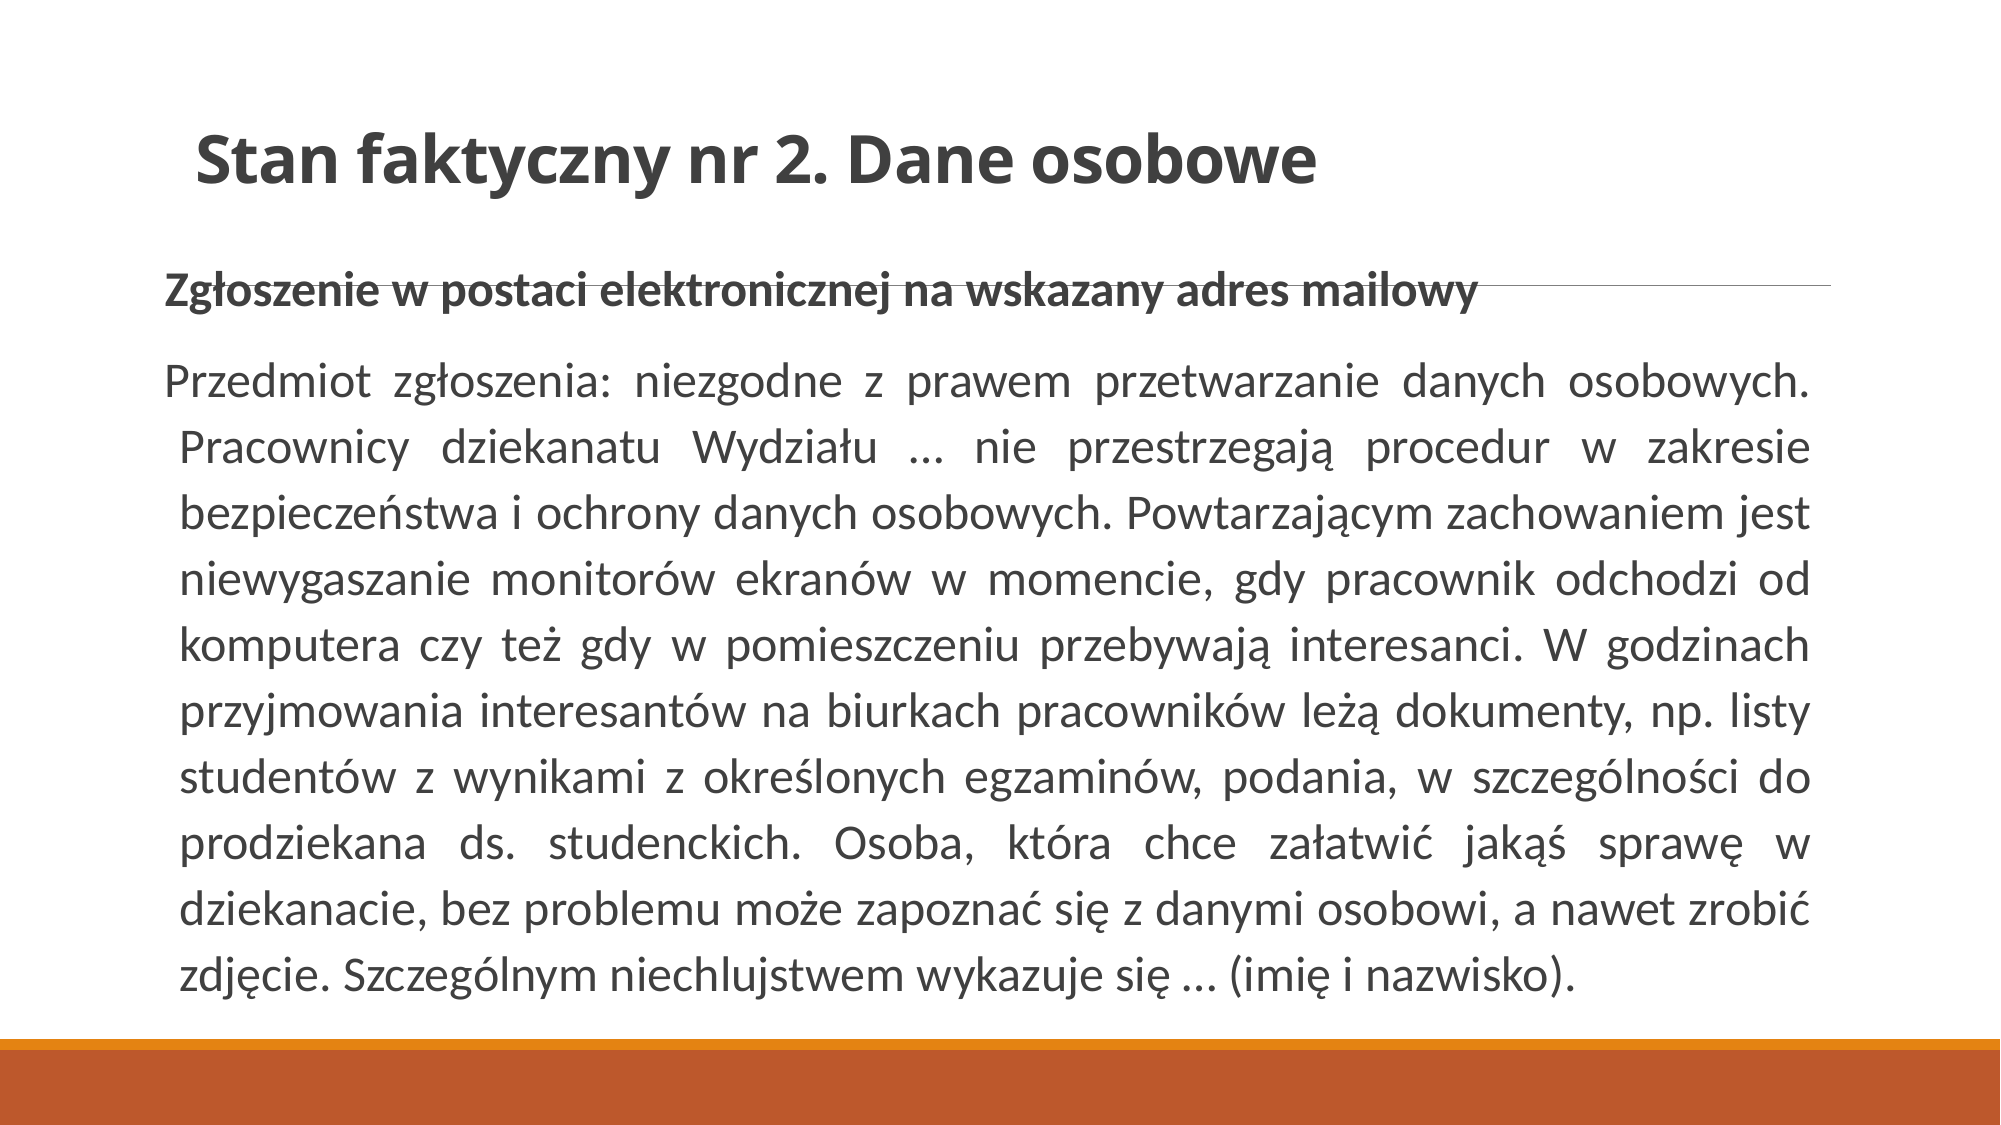

# Stan faktyczny nr 2. Dane osobowe
Zgłoszenie w postaci elektronicznej na wskazany adres mailowy
Przedmiot zgłoszenia: niezgodne z prawem przetwarzanie danych osobowych. Pracownicy dziekanatu Wydziału … nie przestrzegają procedur w zakresie bezpieczeństwa i ochrony danych osobowych. Powtarzającym zachowaniem jest niewygaszanie monitorów ekranów w momencie, gdy pracownik odchodzi od komputera czy też gdy w pomieszczeniu przebywają interesanci. W godzinach przyjmowania interesantów na biurkach pracowników leżą dokumenty, np. listy studentów z wynikami z określonych egzaminów, podania, w szczególności do prodziekana ds. studenckich. Osoba, która chce załatwić jakąś sprawę w dziekanacie, bez problemu może zapoznać się z danymi osobowi, a nawet zrobić zdjęcie. Szczególnym niechlujstwem wykazuje się … (imię i nazwisko).